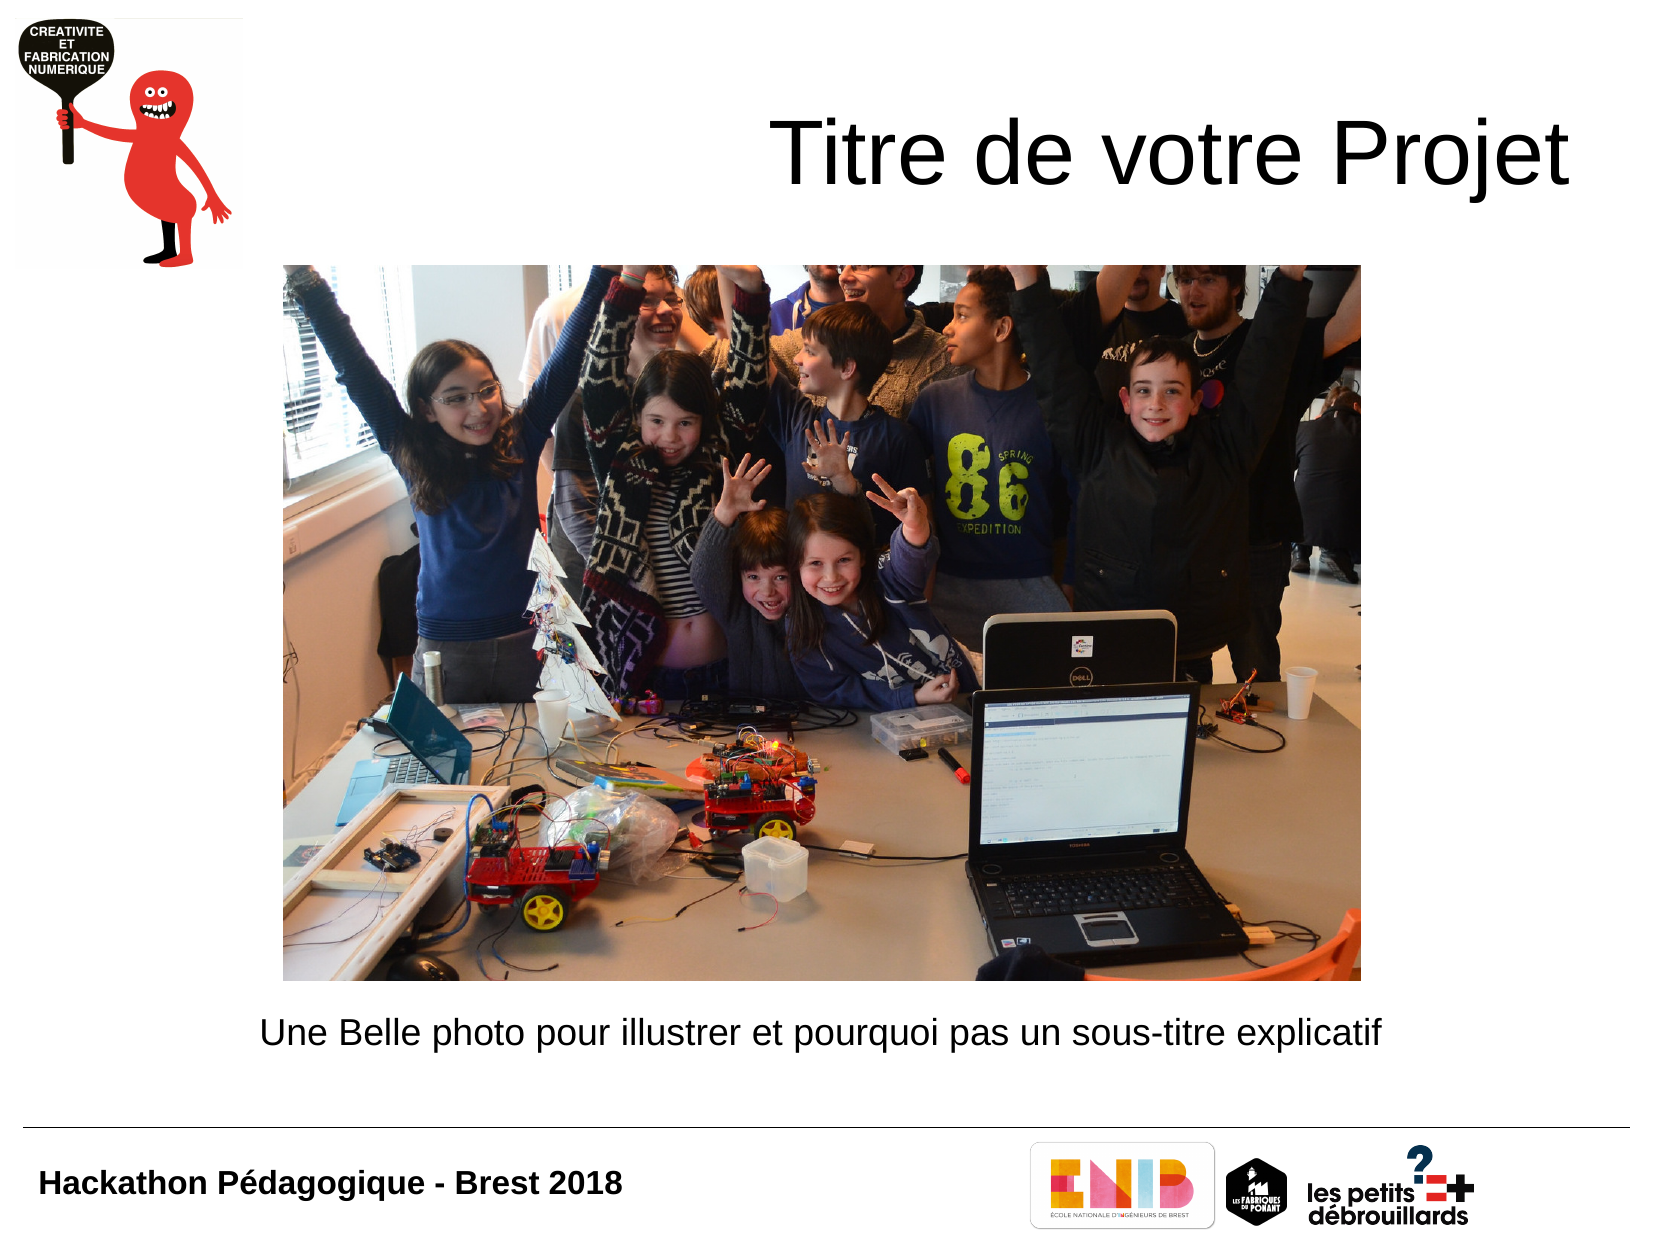

# Titre de votre Projet
Une Belle photo pour illustrer et pourquoi pas un sous-titre explicatif
Hackathon Pédagogique - Brest 2018